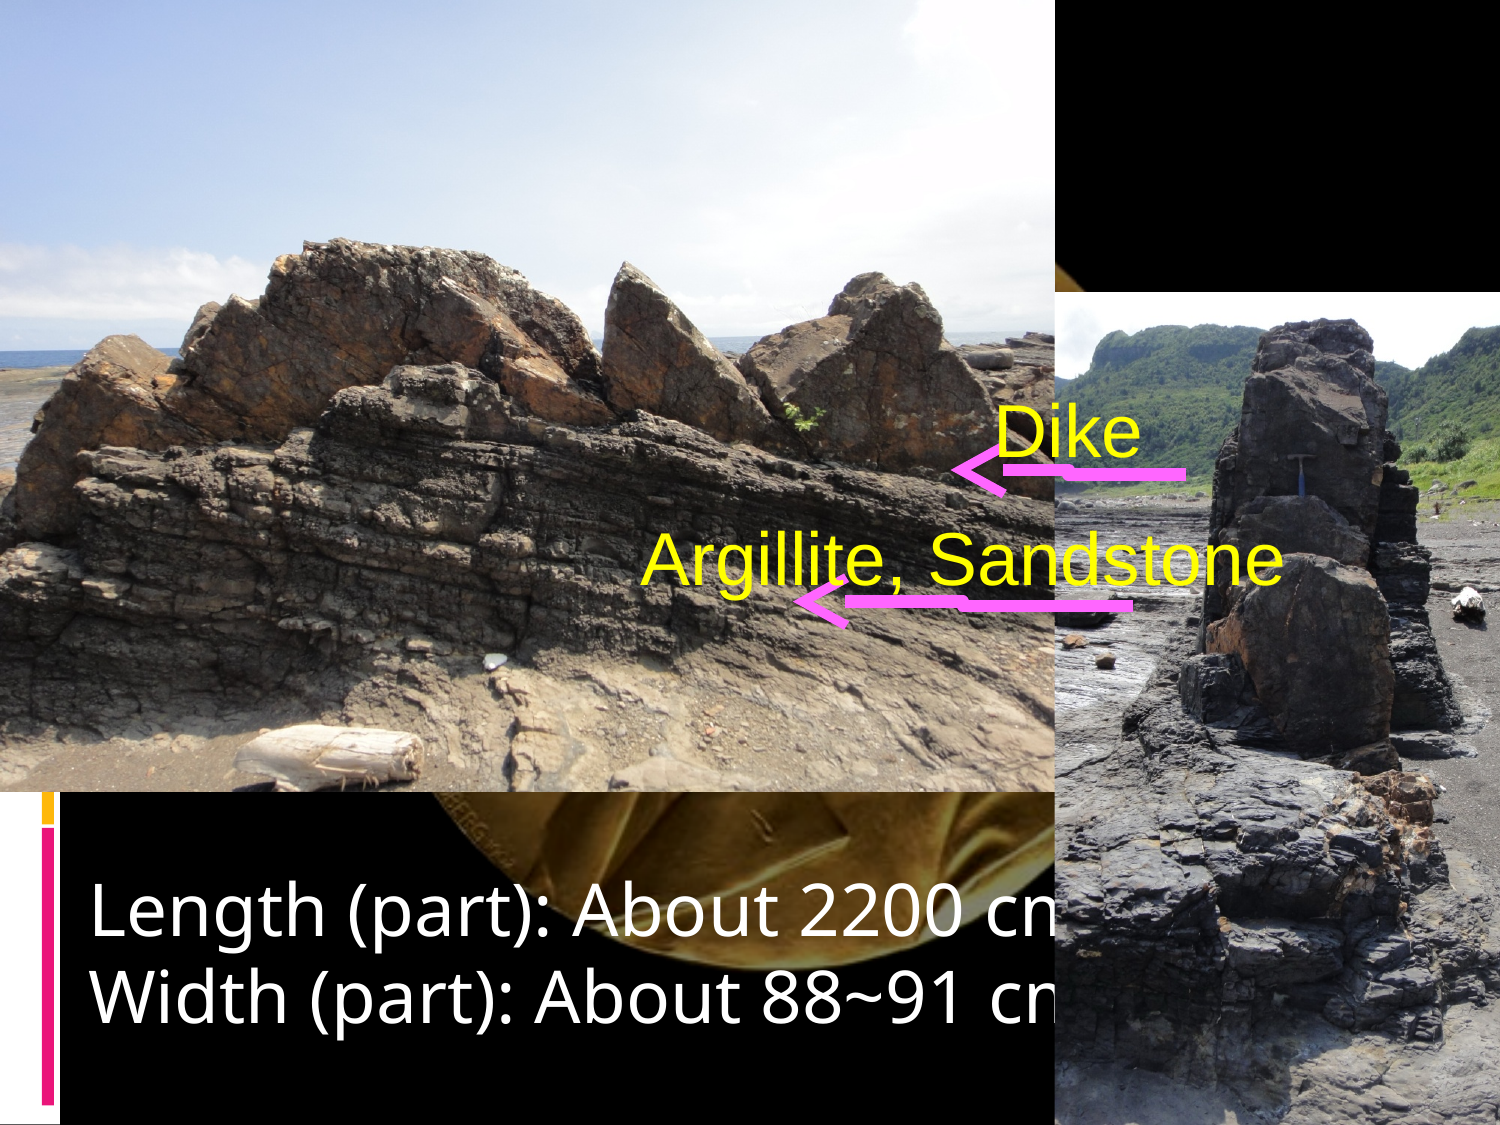

Dike
Argillite, Sandstone
Length (part): About 2200 cm
Width (part): About 88~91 cm